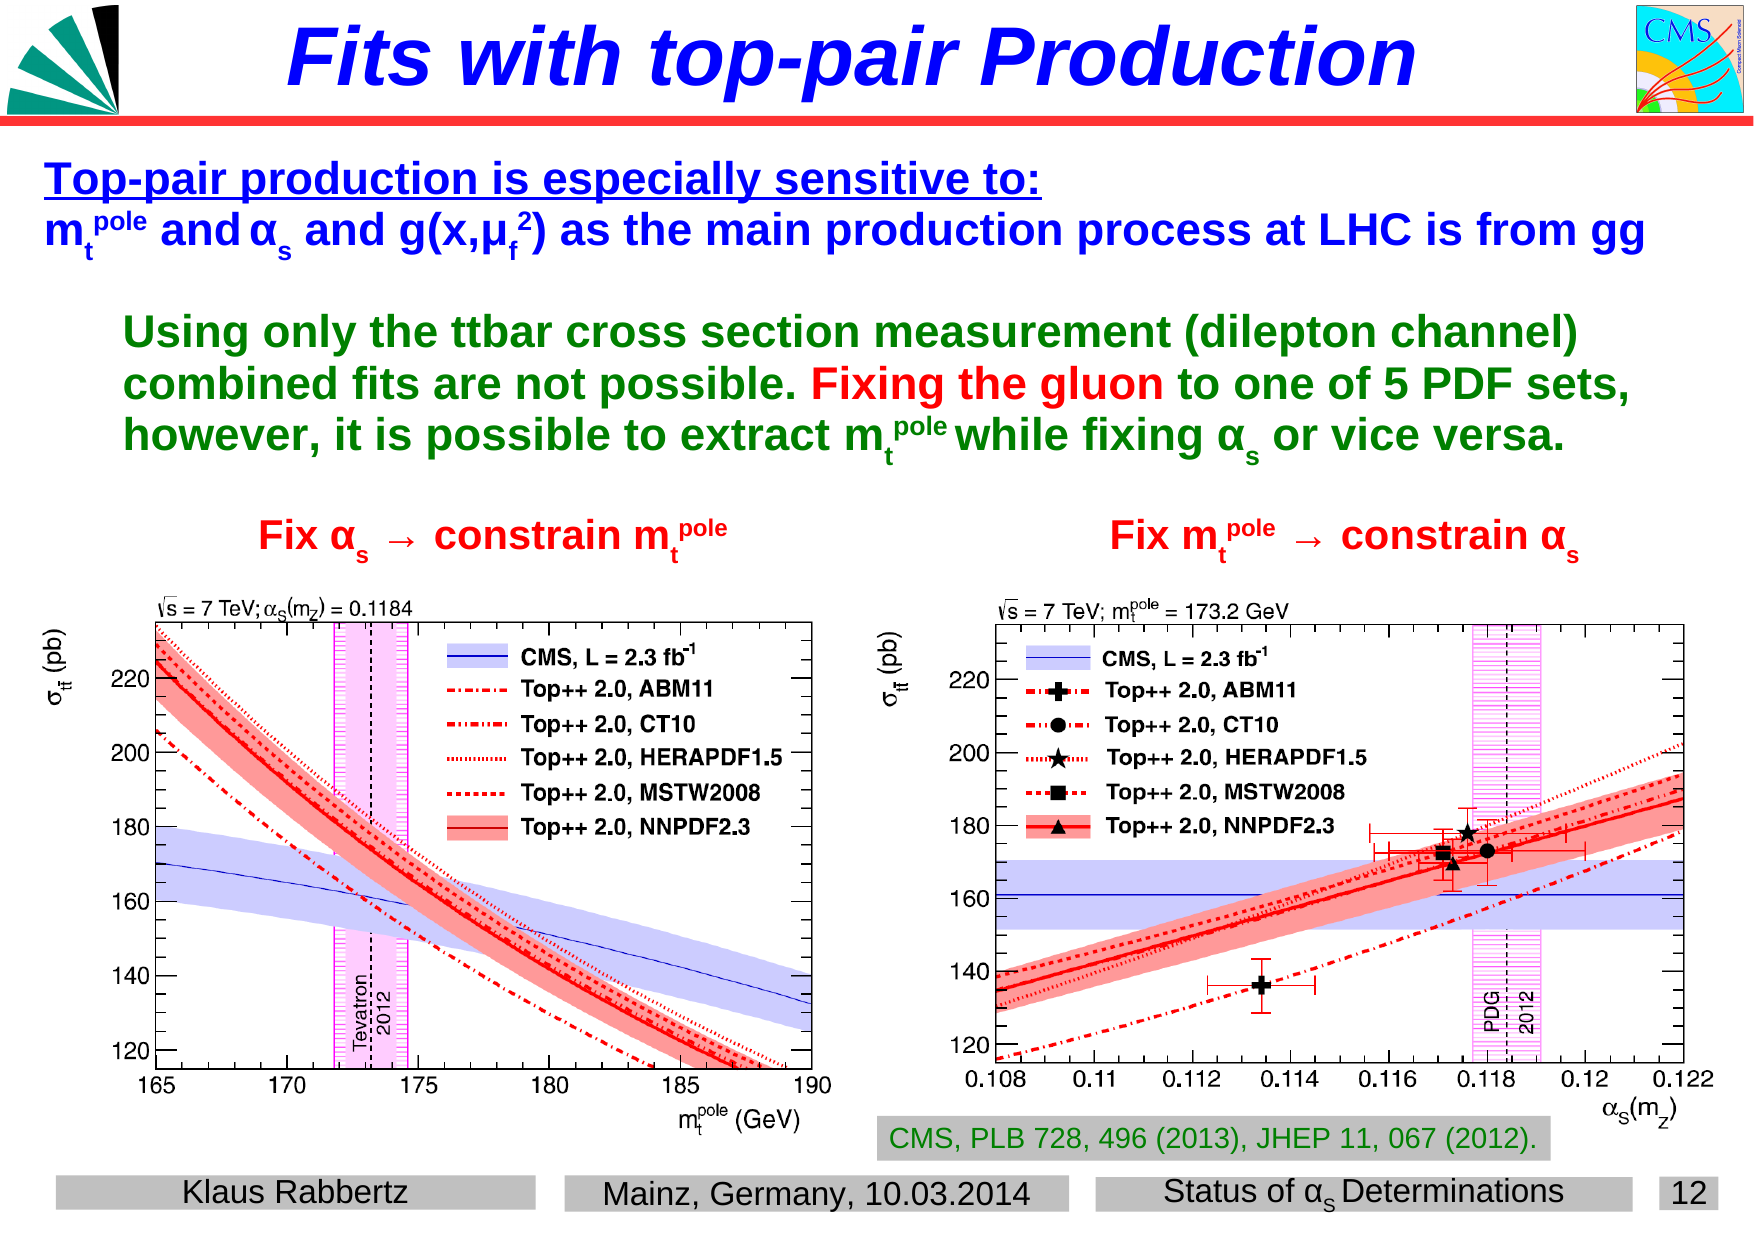

# Fits with top-pair Production
Top-pair production is especially sensitive to:
mtpole and αs and g(x,μf2) as the main production process at LHC is from gg
Using only the ttbar cross section measurement (dilepton channel)
combined fits are not possible. Fixing the gluon to one of 5 PDF sets,
however, it is possible to extract mtpole while fixing αs or vice versa.
Fix αs → constrain mtpole
Fix mtpole → constrain αs
CMS, PLB 728, 496 (2013), JHEP 11, 067 (2012).